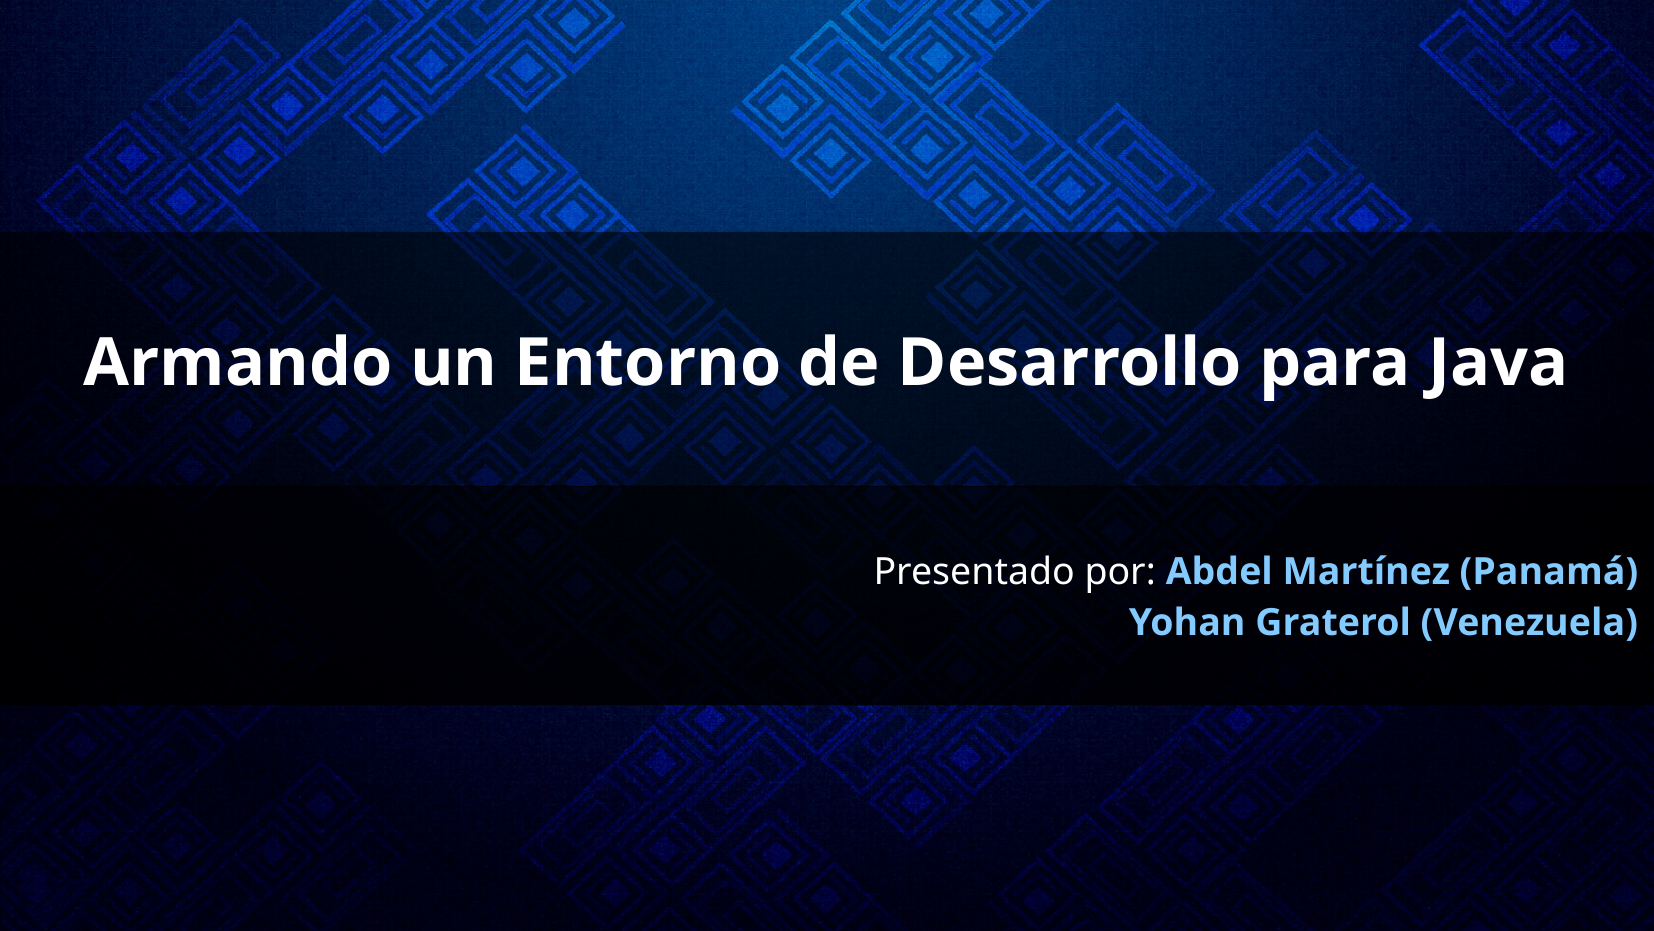

Armando un Entorno de Desarrollo para Java
Presentado por: Abdel Martínez (Panamá)
 Yohan Graterol (Venezuela)